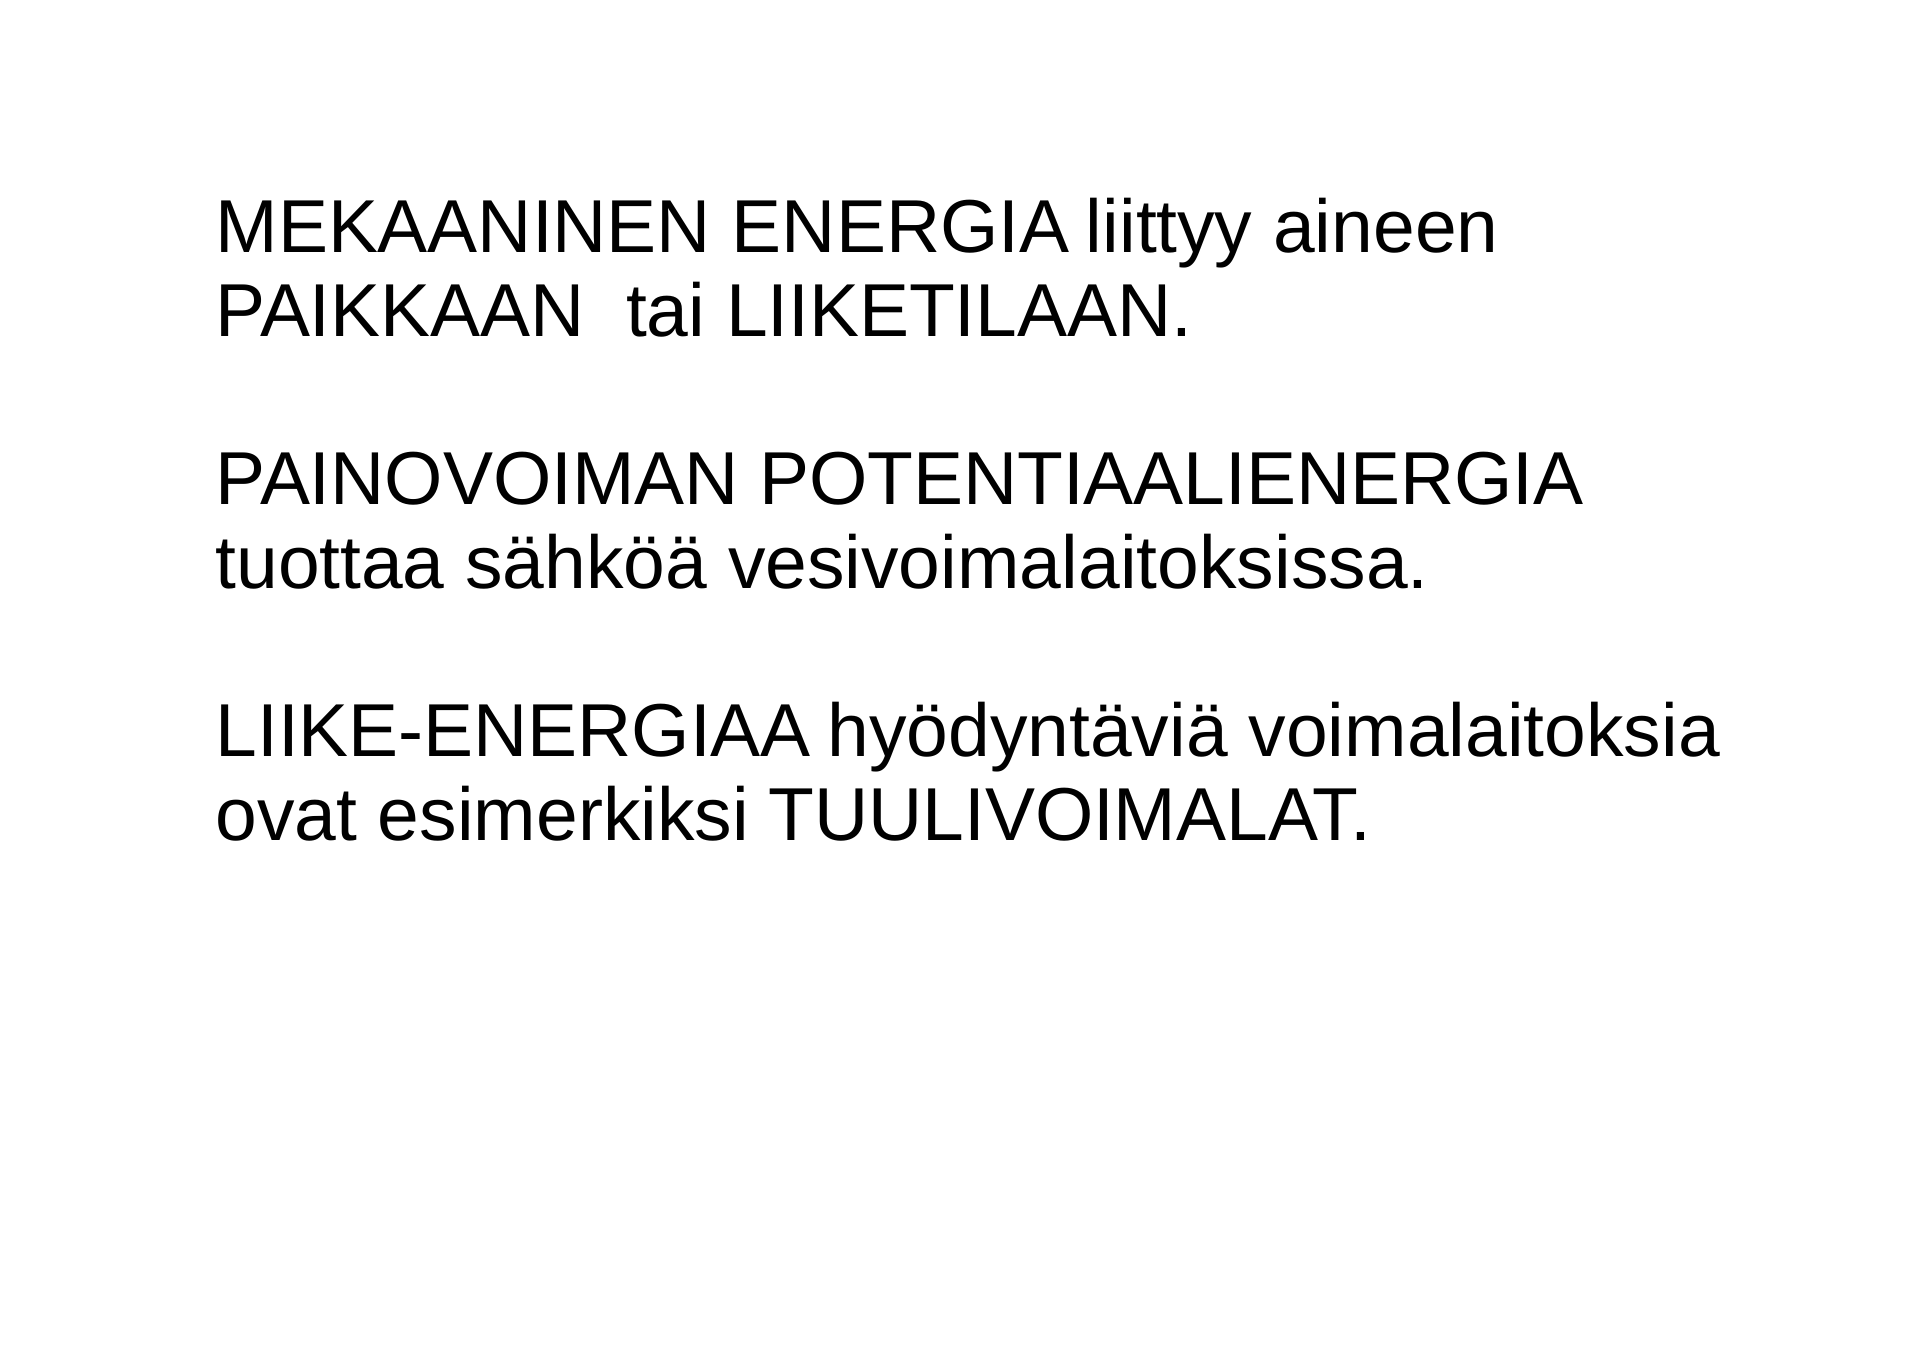

MEKAANINEN ENERGIA liittyy aineen PAIKKAAN tai LIIKETILAAN.
PAINOVOIMAN POTENTIAALIENERGIA tuottaa sähköä vesivoimalaitoksissa.
LIIKE-ENERGIAA hyödyntäviä voimalaitoksia ovat esimerkiksi TUULIVOIMALAT.